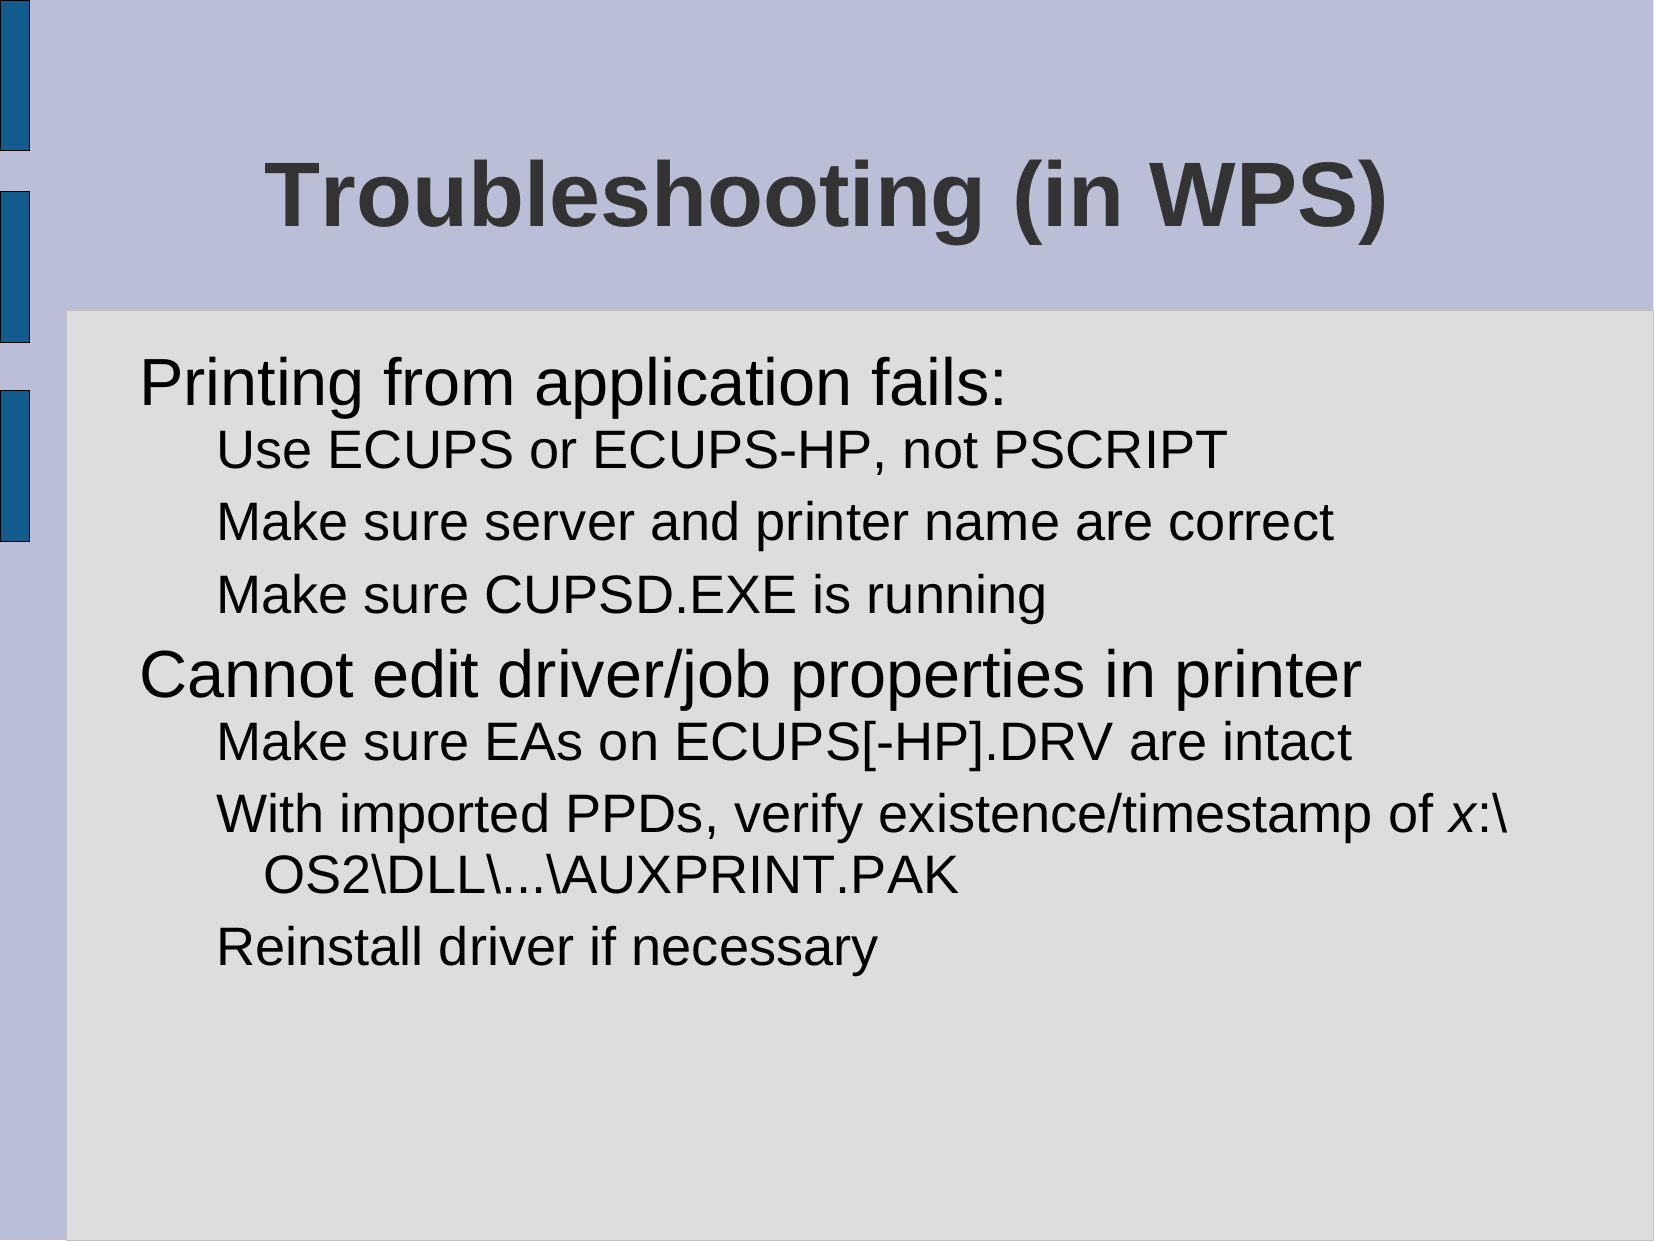

# Troubleshooting (in WPS)
Printing from application fails:
Use ECUPS or ECUPS-HP, not PSCRIPT
Make sure server and printer name are correct
Make sure CUPSD.EXE is running
Cannot edit driver/job properties in printer
Make sure EAs on ECUPS[-HP].DRV are intact
With imported PPDs, verify existence/timestamp of x:\OS2\DLL\...\AUXPRINT.PAK
Reinstall driver if necessary